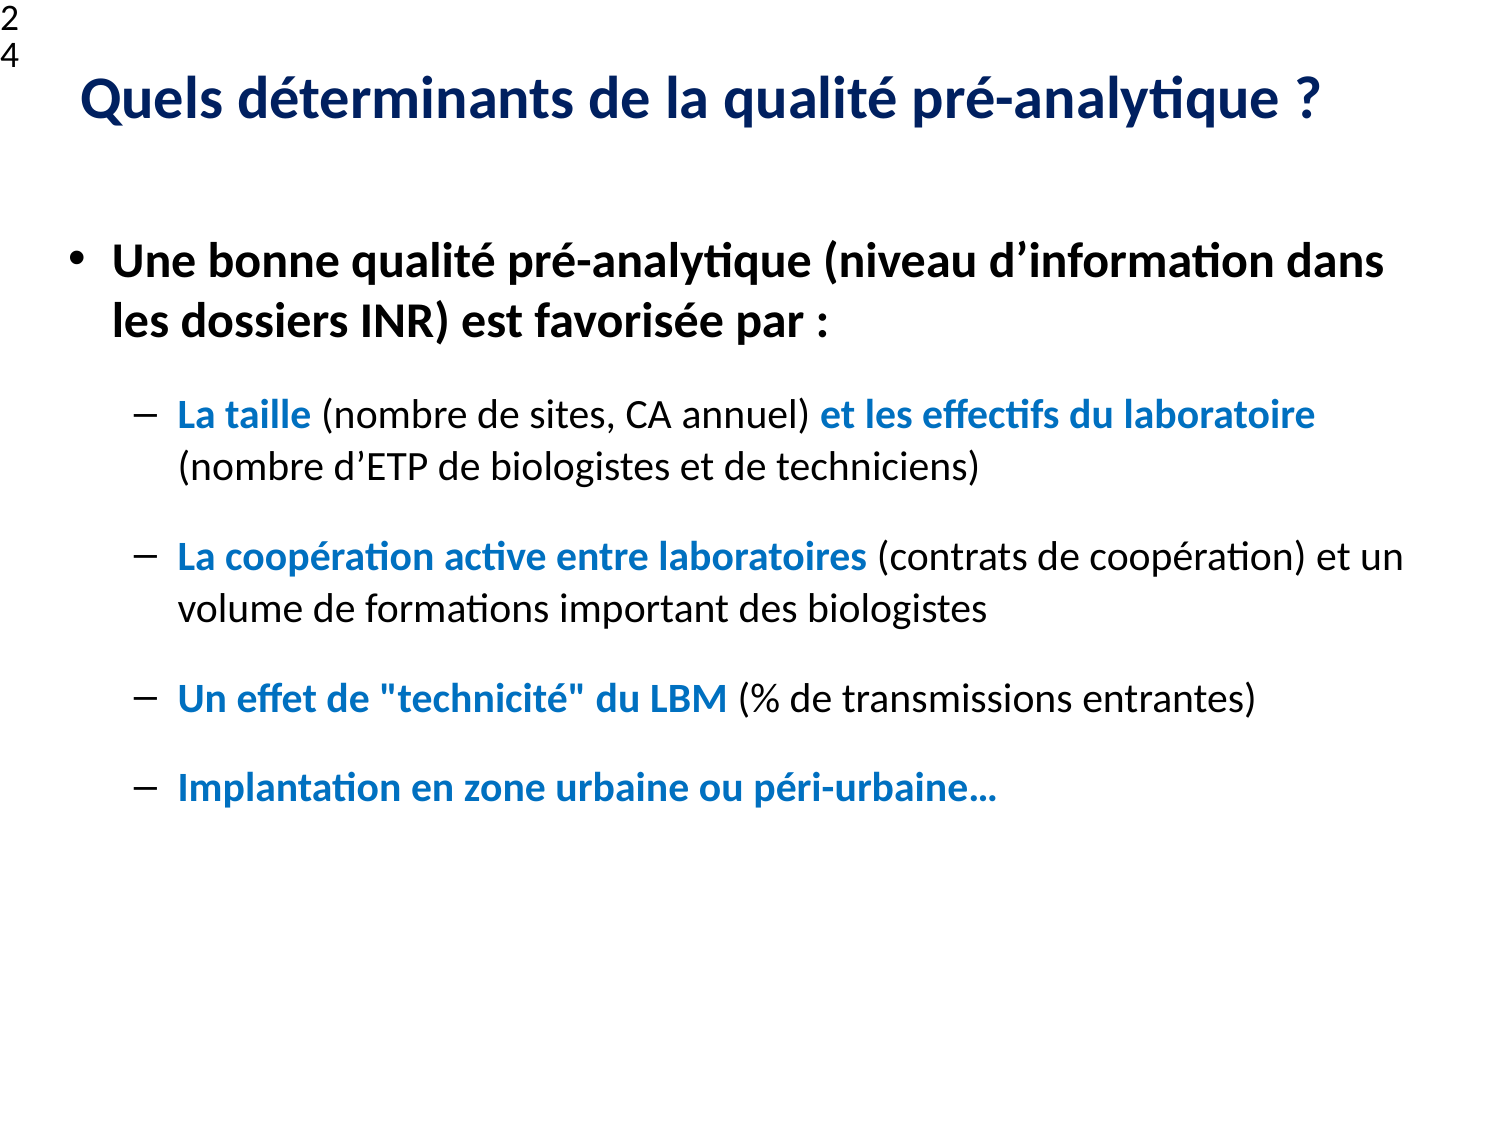

# Quels déterminants de la qualité pré-analytique ?
Une bonne qualité pré-analytique (niveau d’information dans les dossiers INR) est favorisée par :
La taille (nombre de sites, CA annuel) et les effectifs du laboratoire (nombre d’ETP de biologistes et de techniciens)
La coopération active entre laboratoires (contrats de coopération) et un volume de formations important des biologistes
Un effet de "technicité" du LBM (% de transmissions entrantes)
Implantation en zone urbaine ou péri-urbaine…